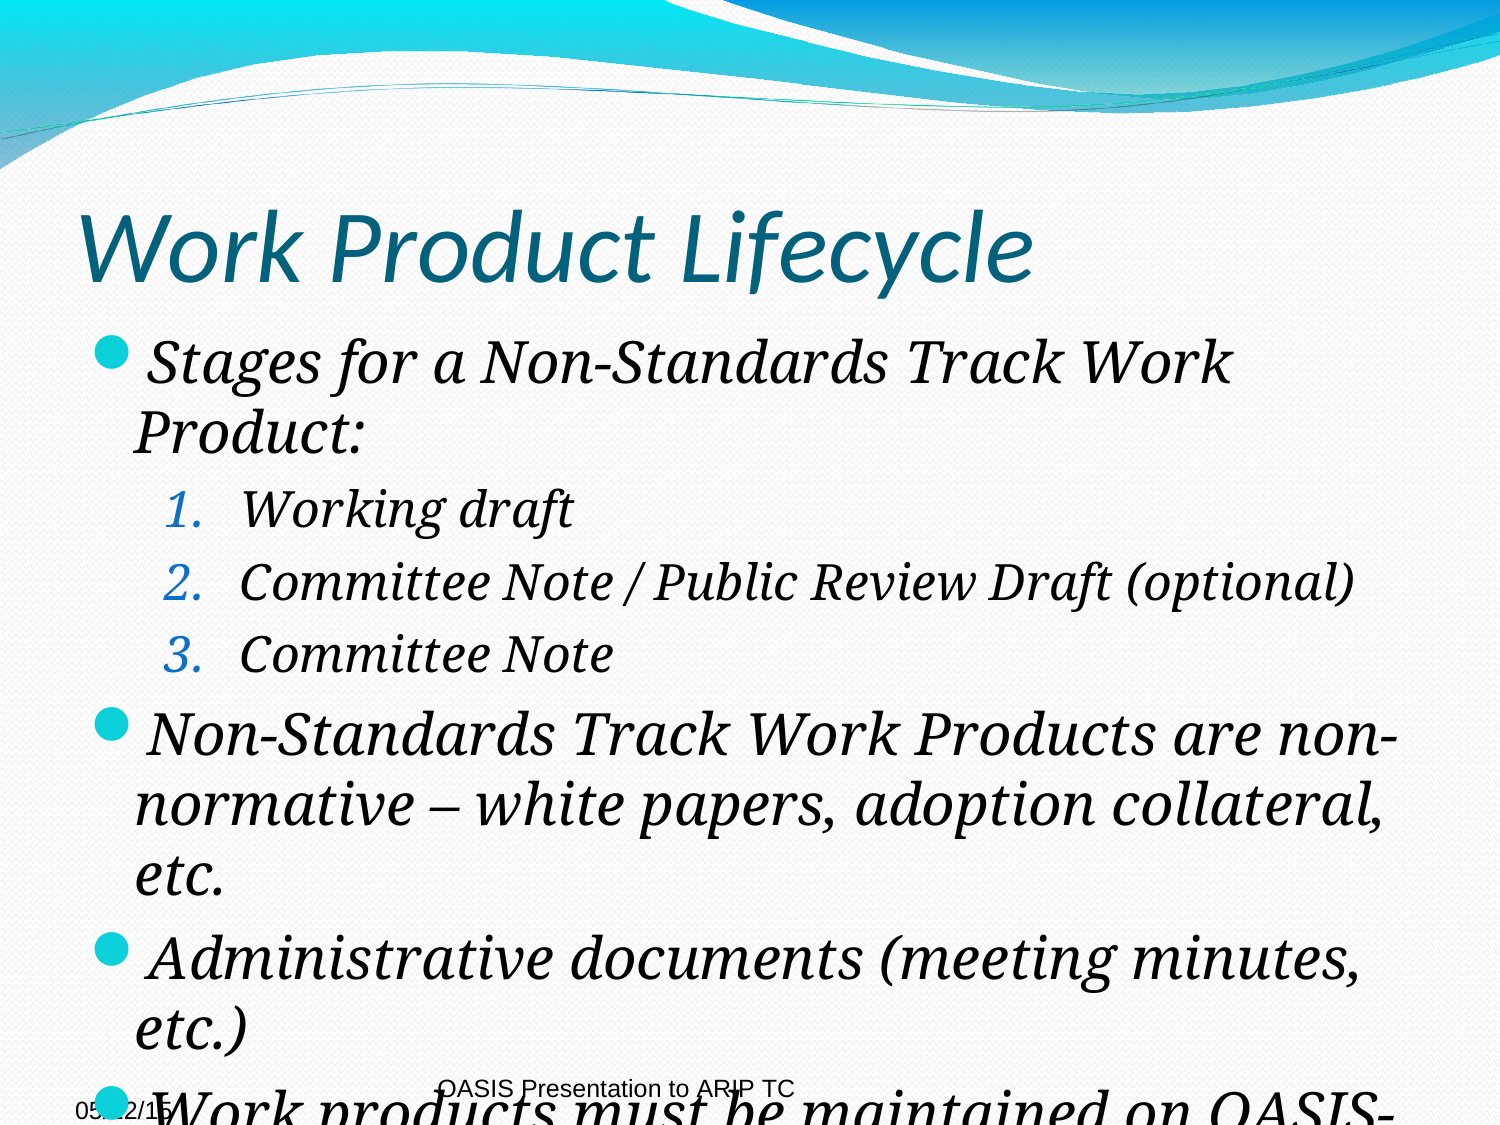

Work Product Lifecycle
Stages for a Non-Standards Track Work Product:
Working draft
Committee Note / Public Review Draft (optional)
Committee Note
Non-Standards Track Work Products are non-normative – white papers, adoption collateral, etc.
Administrative documents (meeting minutes, etc.)
Work products must be maintained on OASIS-provided systems
OASIS Presentation to ARIP TC
05/22/15